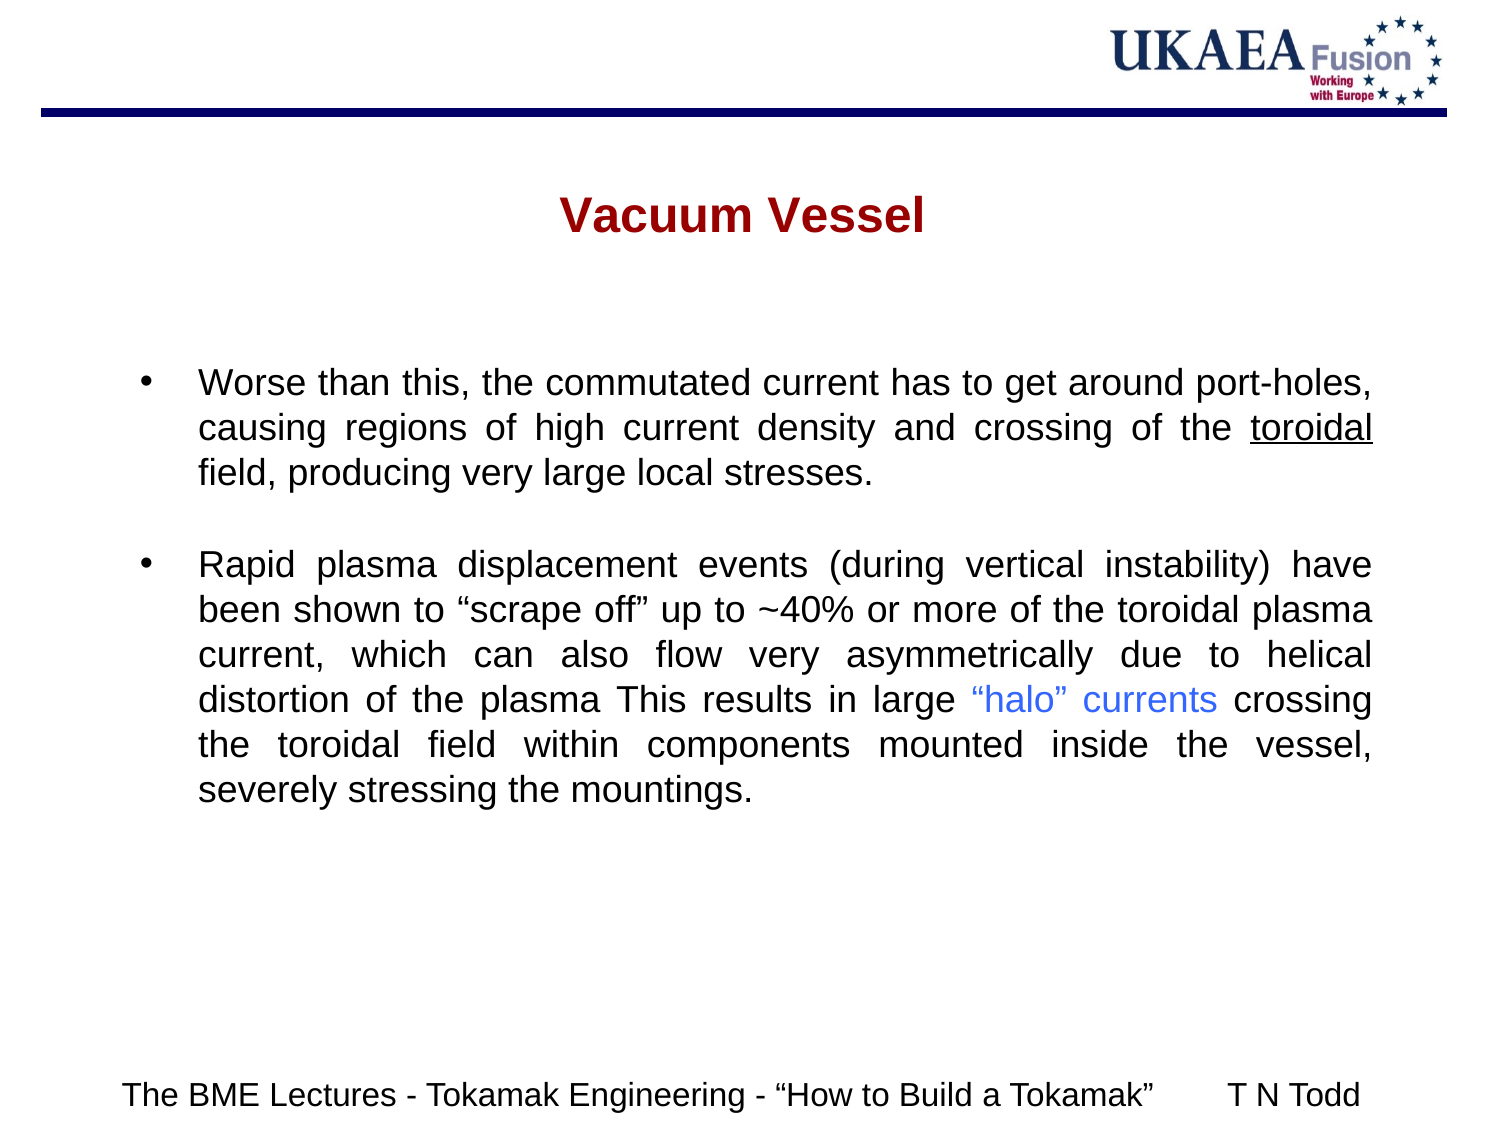

Vacuum Vessel
Worse than this, the commutated current has to get around port-holes, causing regions of high current density and crossing of the toroidal field, producing very large local stresses.
Rapid plasma displacement events (during vertical instability) have been shown to “scrape off” up to ~40% or more of the toroidal plasma current, which can also flow very asymmetrically due to helical distortion of the plasma This results in large “halo” currents crossing the toroidal field within components mounted inside the vessel, severely stressing the mountings.